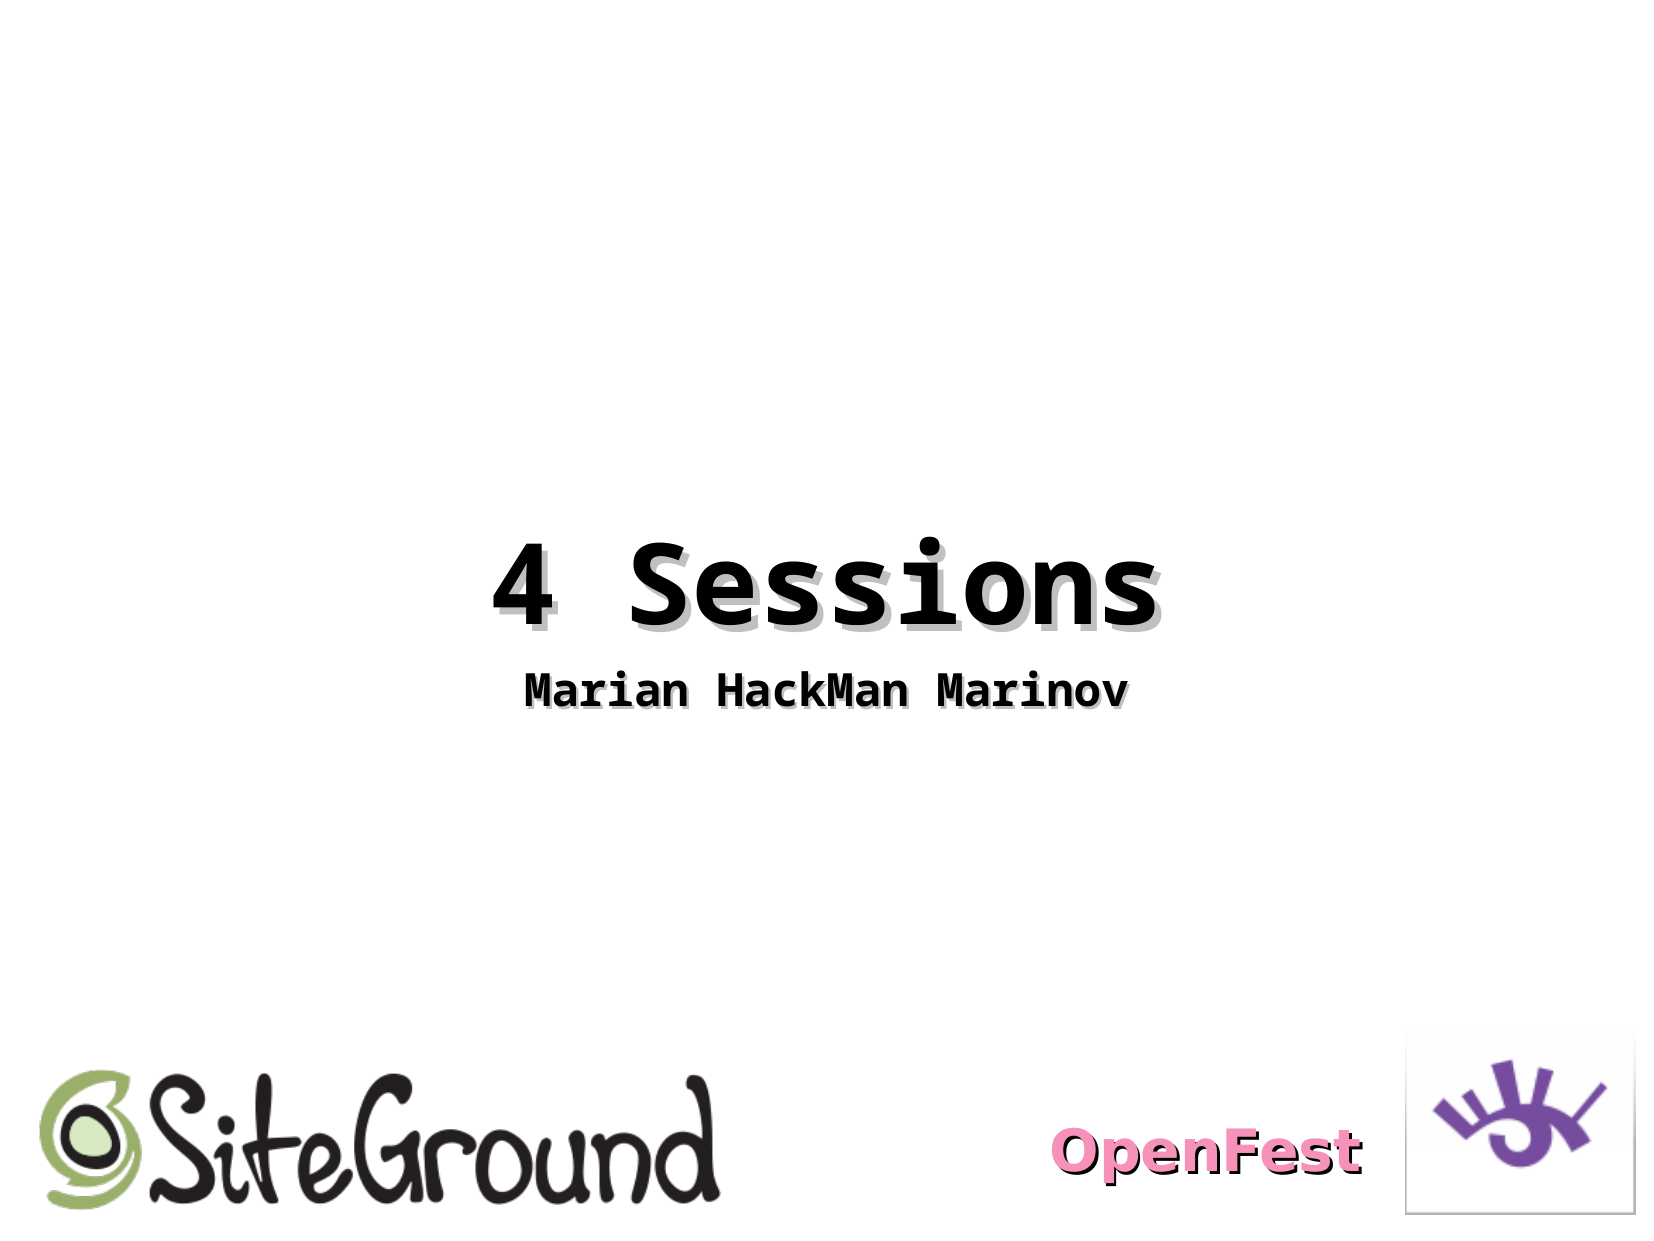

#
4 Sessions
Marian HackMan Marinov
OpenFest